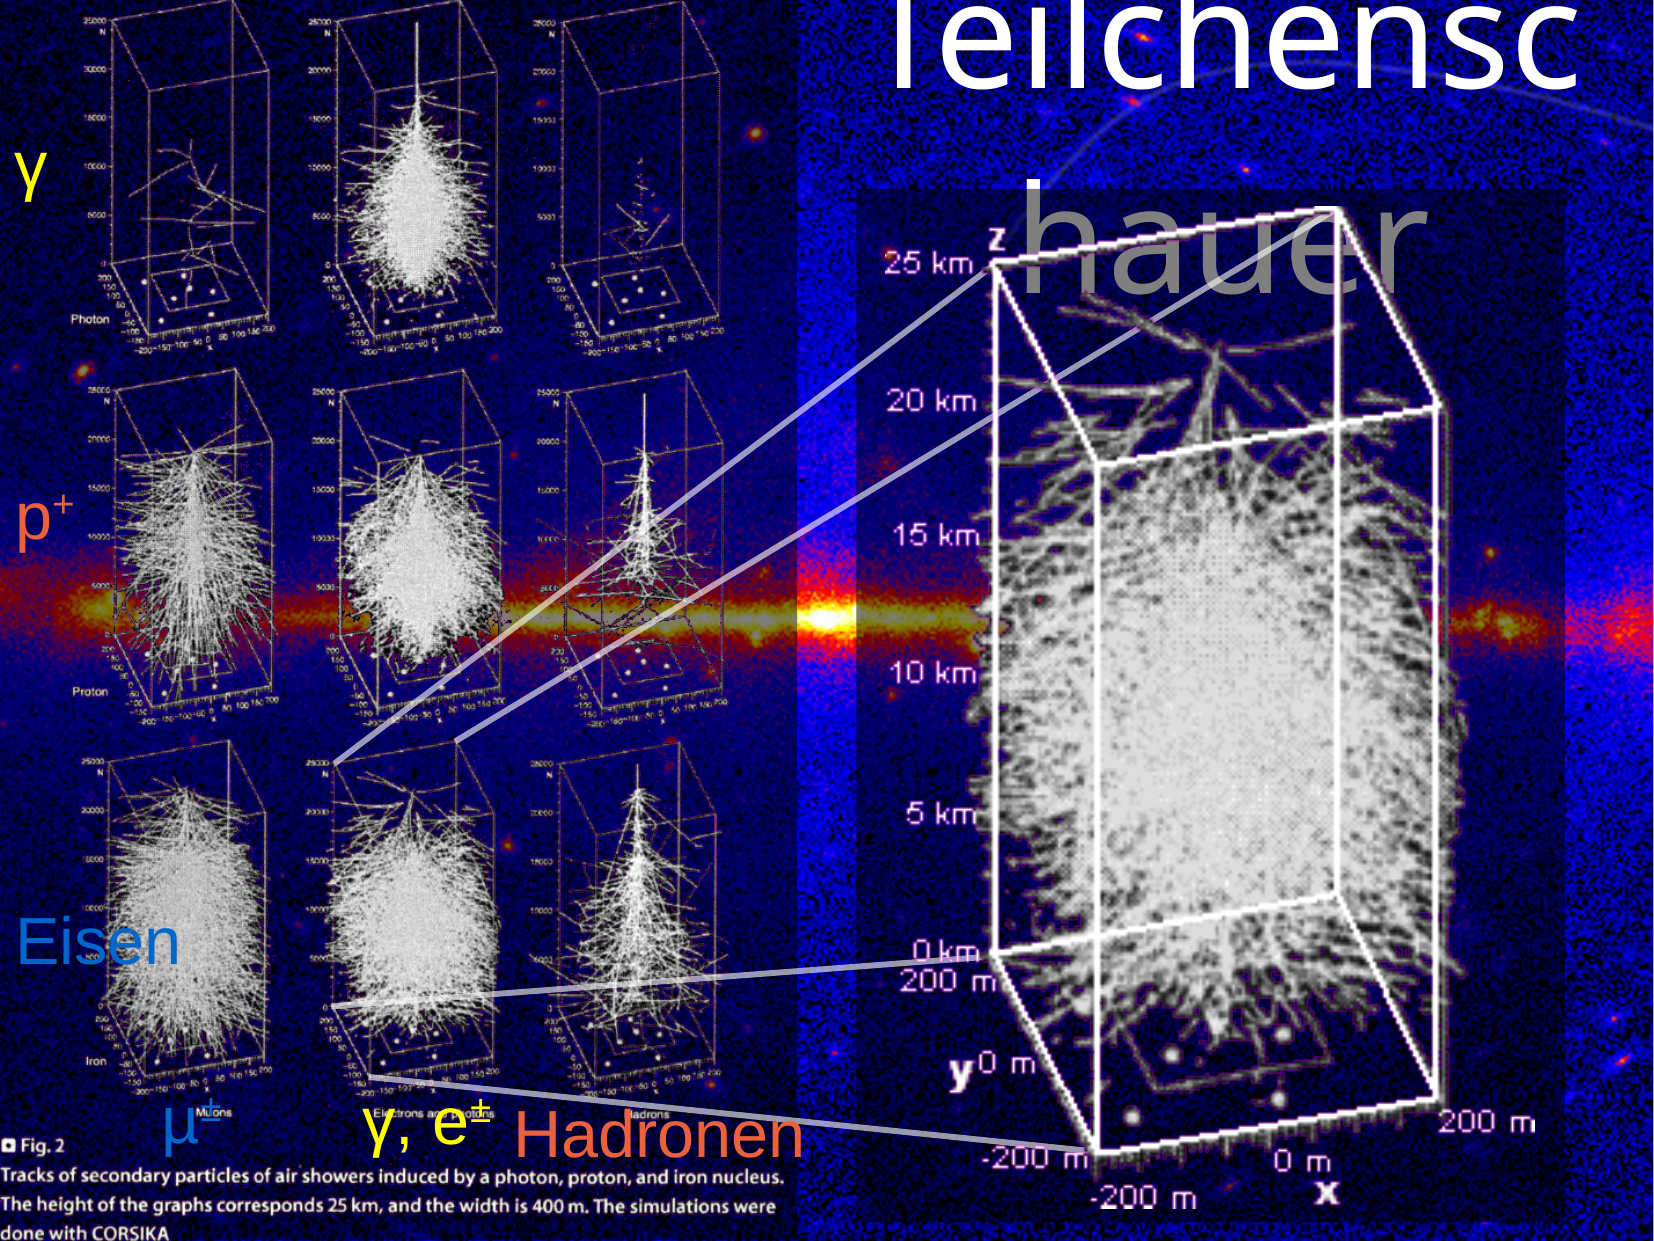

# Teilchenschauer
γ
p+
Eisen
µ±
γ, e±
Hadronen